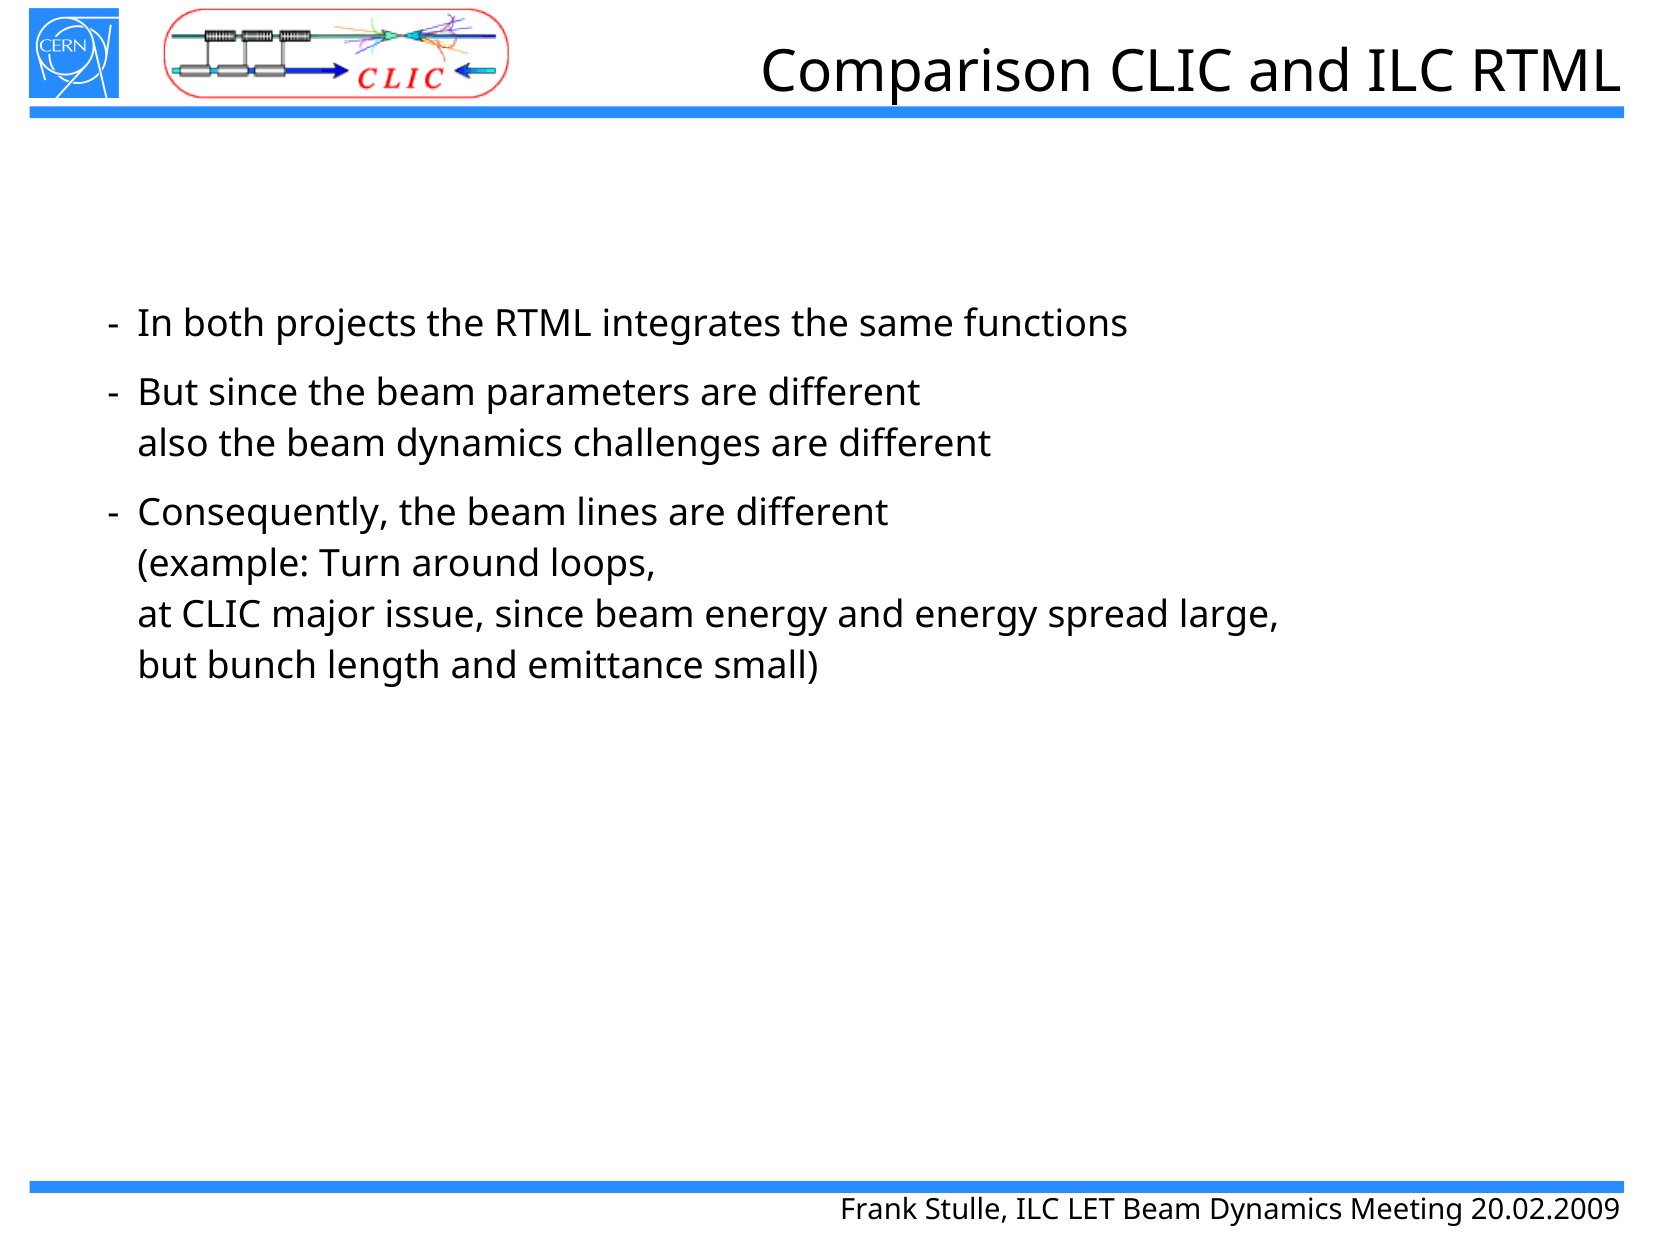

# Comparison CLIC and ILC RTML
-	In both projects the RTML integrates the same functions
-	But since the beam parameters are different
	also the beam dynamics challenges are different
-	Consequently, the beam lines are different
	(example: Turn around loops,
	at CLIC major issue, since beam energy and energy spread large,
	but bunch length and emittance small)